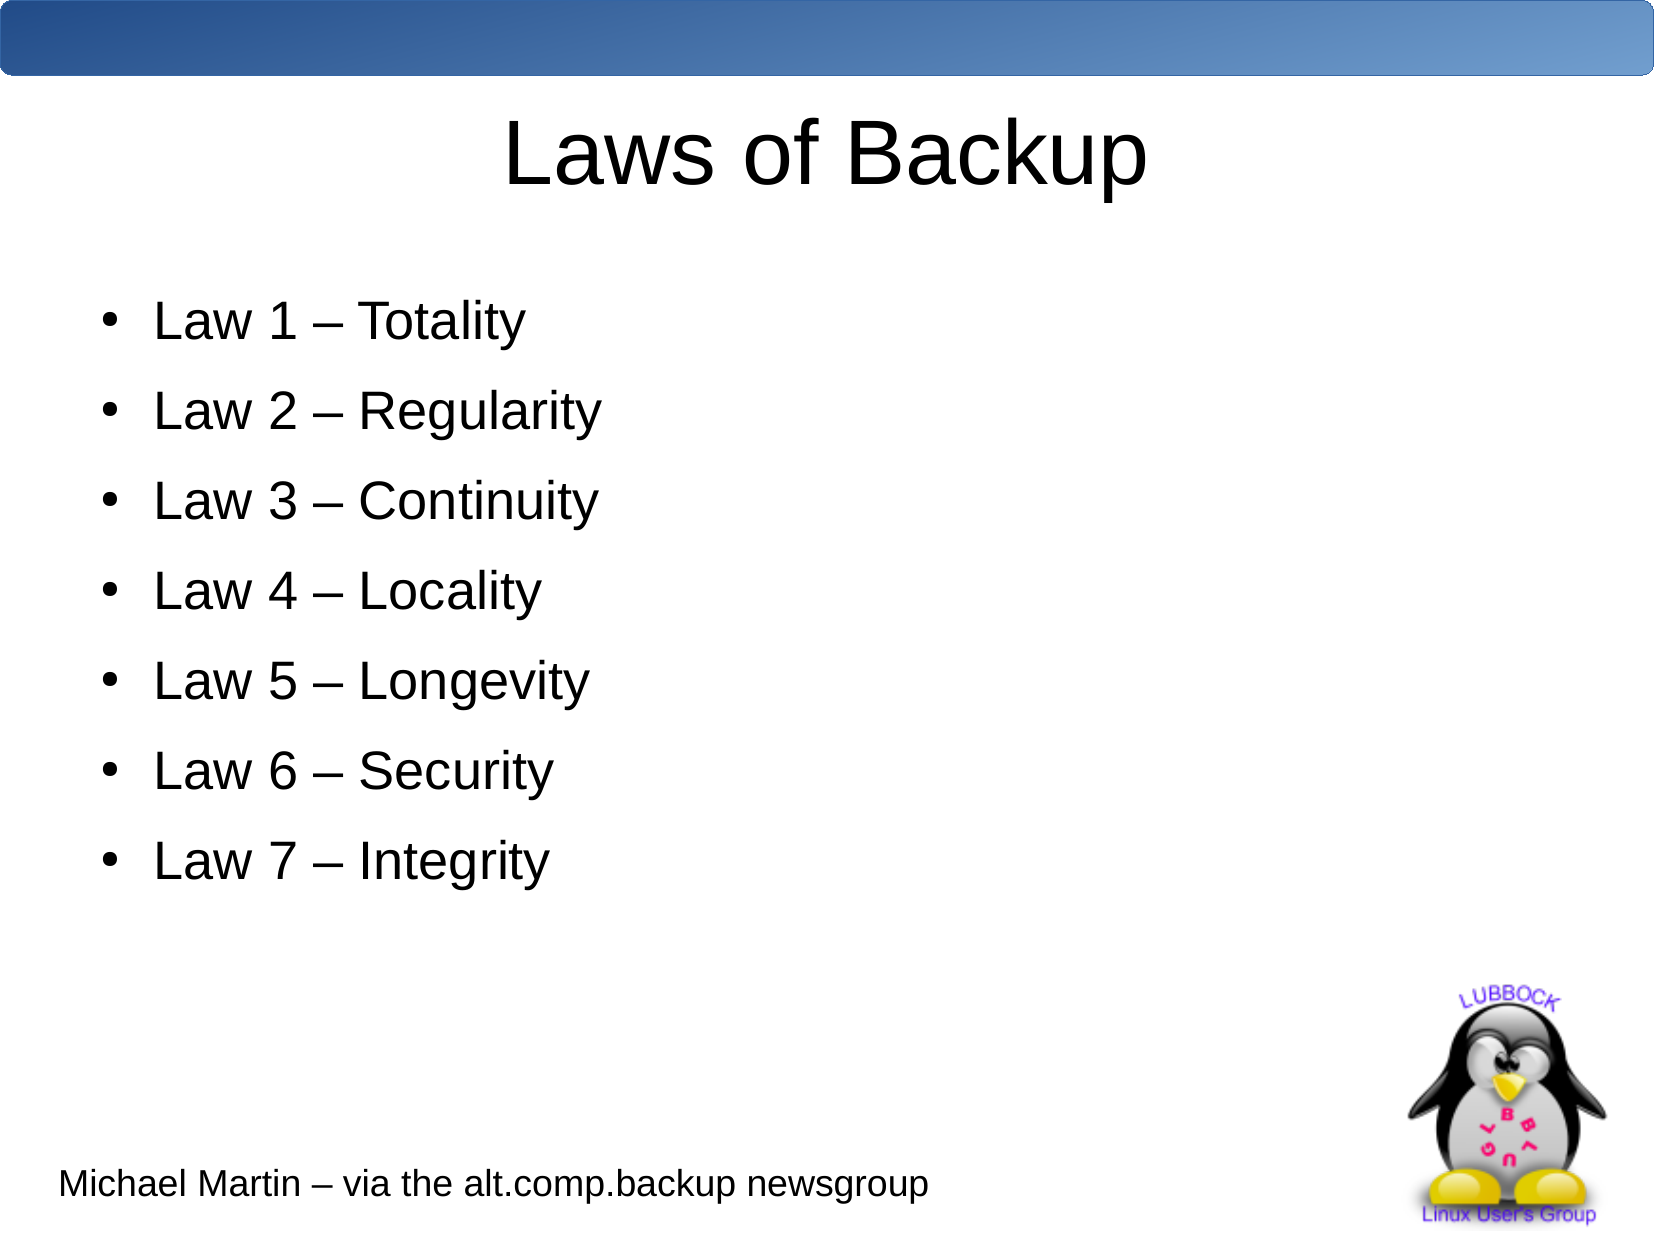

# Laws of Backup
Law 1 – Totality
Law 2 – Regularity
Law 3 – Continuity
Law 4 – Locality
Law 5 – Longevity
Law 6 – Security
Law 7 – Integrity
Michael Martin – via the alt.comp.backup newsgroup